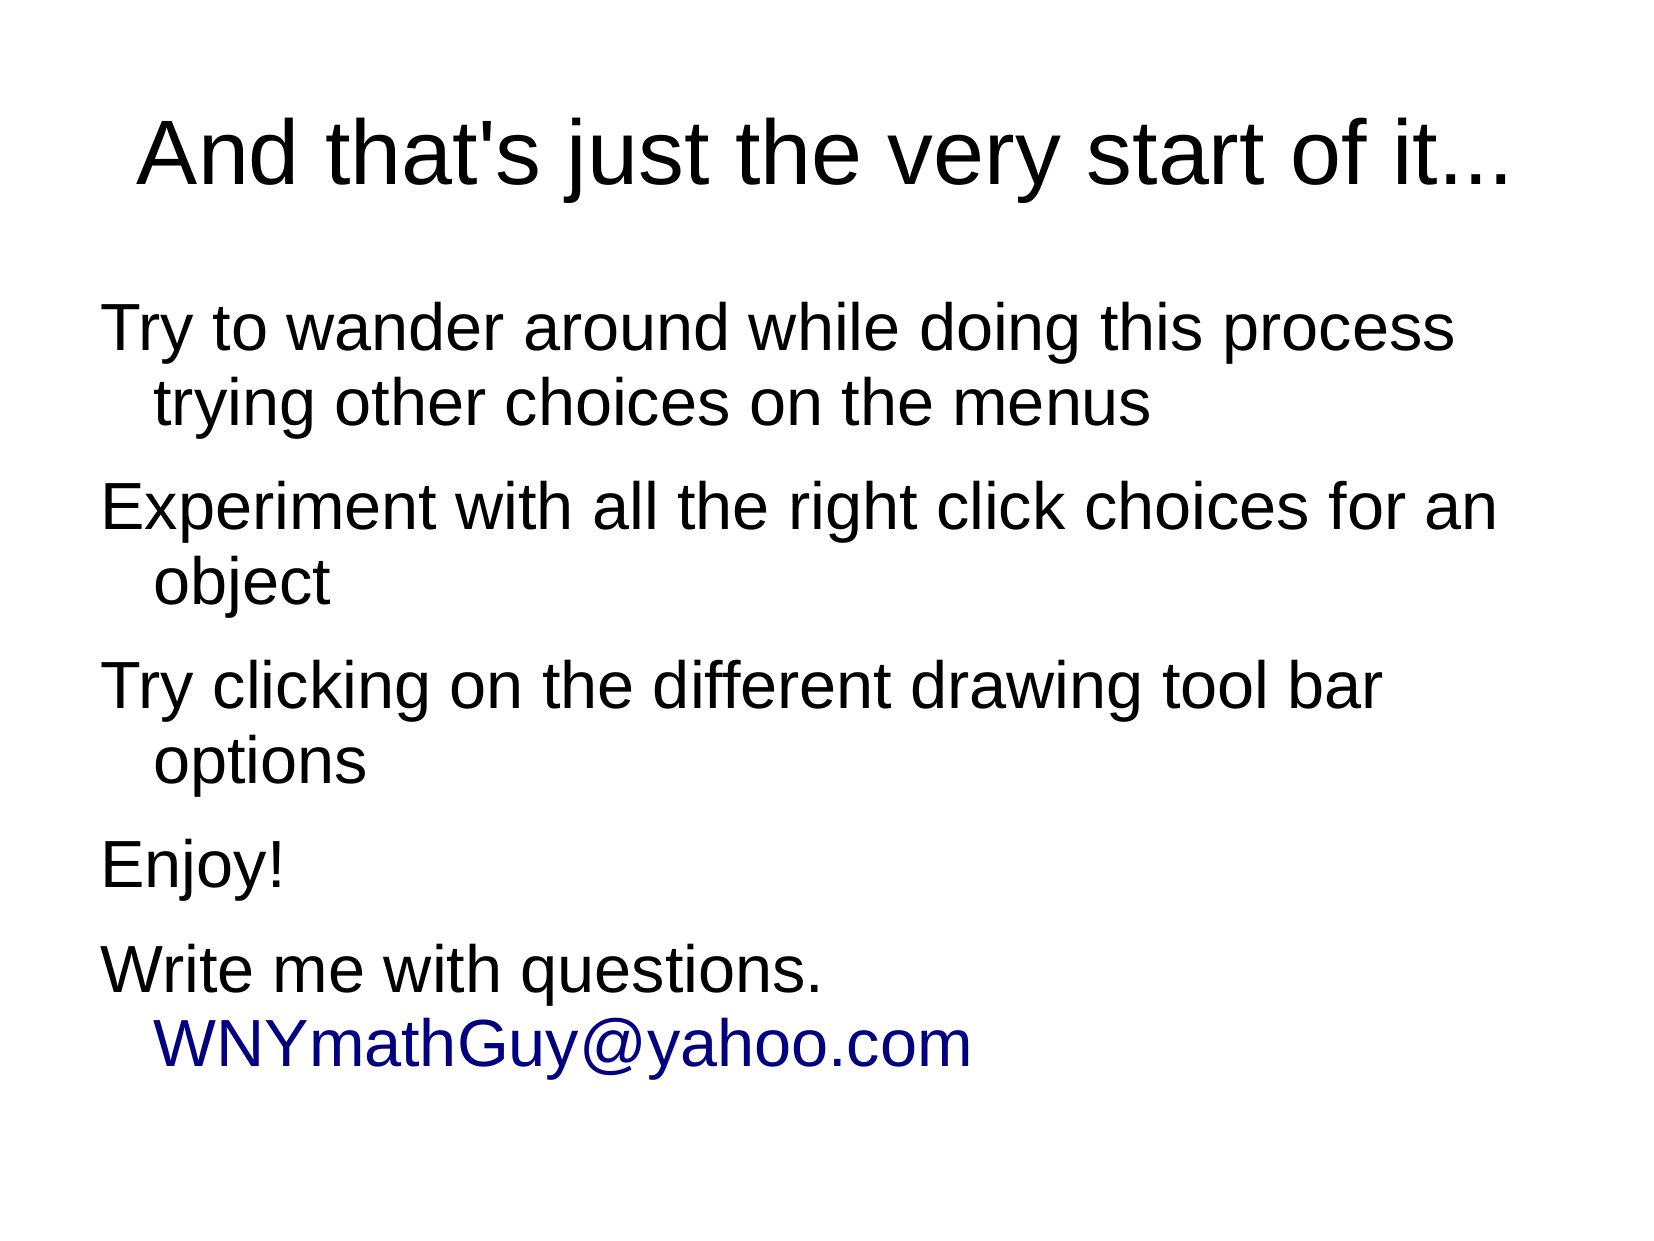

# And that's just the very start of it...
Try to wander around while doing this process trying other choices on the menus
Experiment with all the right click choices for an object
Try clicking on the different drawing tool bar options
Enjoy!
Write me with questions. WNYmathGuy@yahoo.com